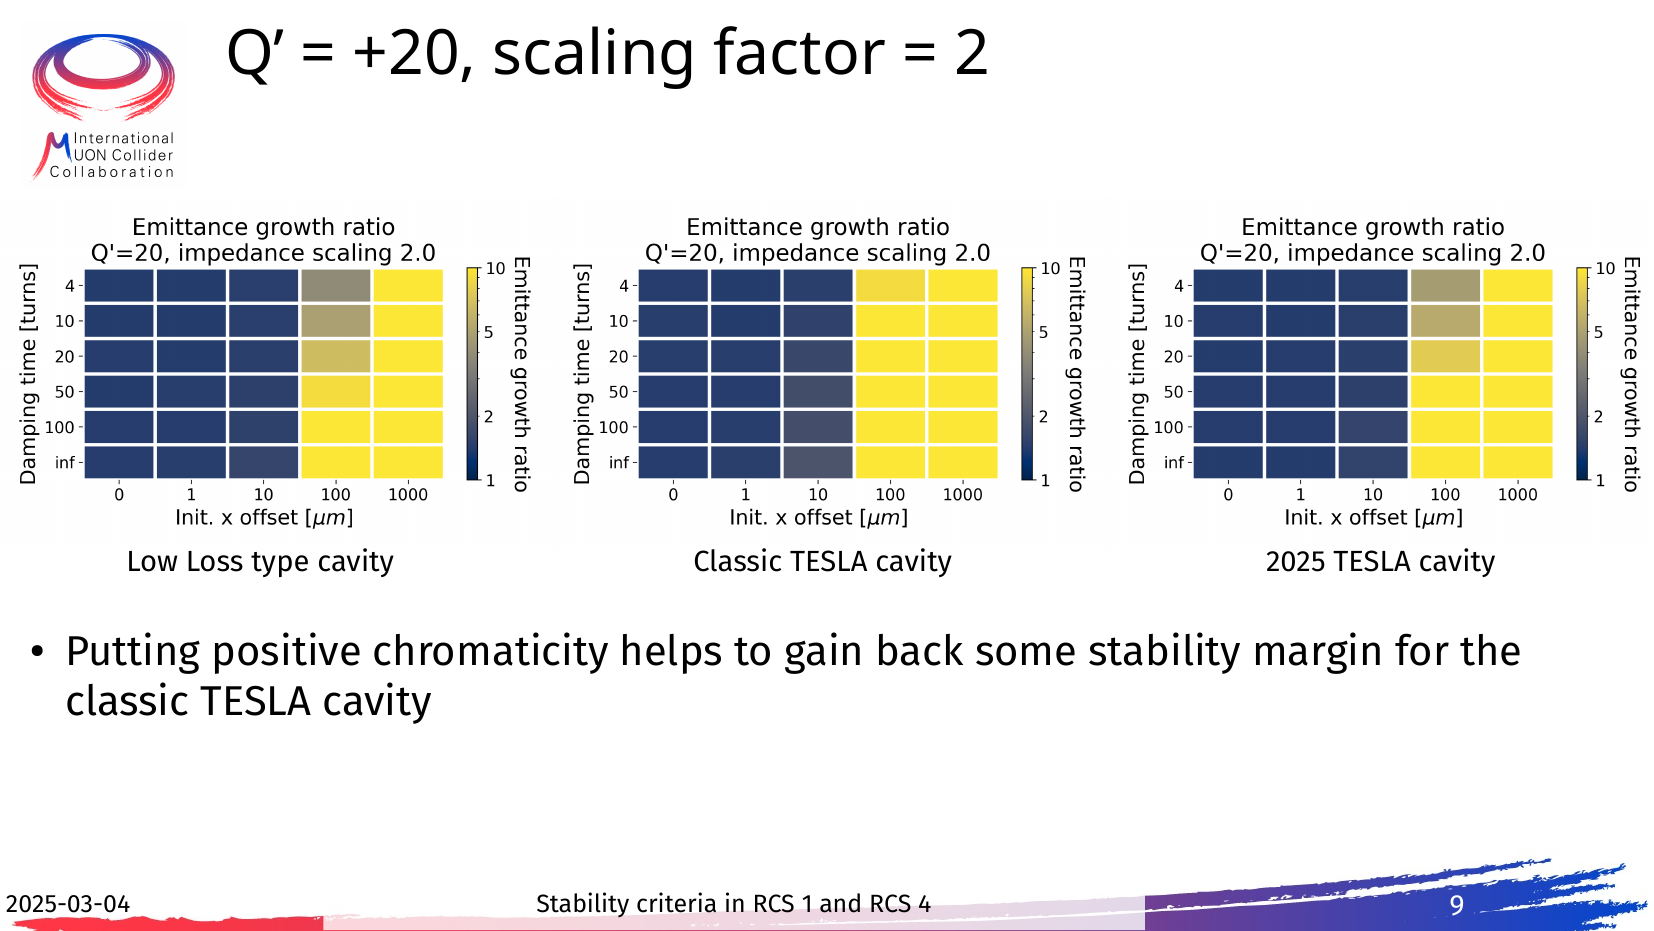

# Q’ = +20, scaling factor = 2
Low Loss type cavity
Classic TESLA cavity
2025 TESLA cavity
Putting positive chromaticity helps to gain back some stability margin for the classic TESLA cavity
2025-03-04
Stability criteria in RCS 1 and RCS 4
9